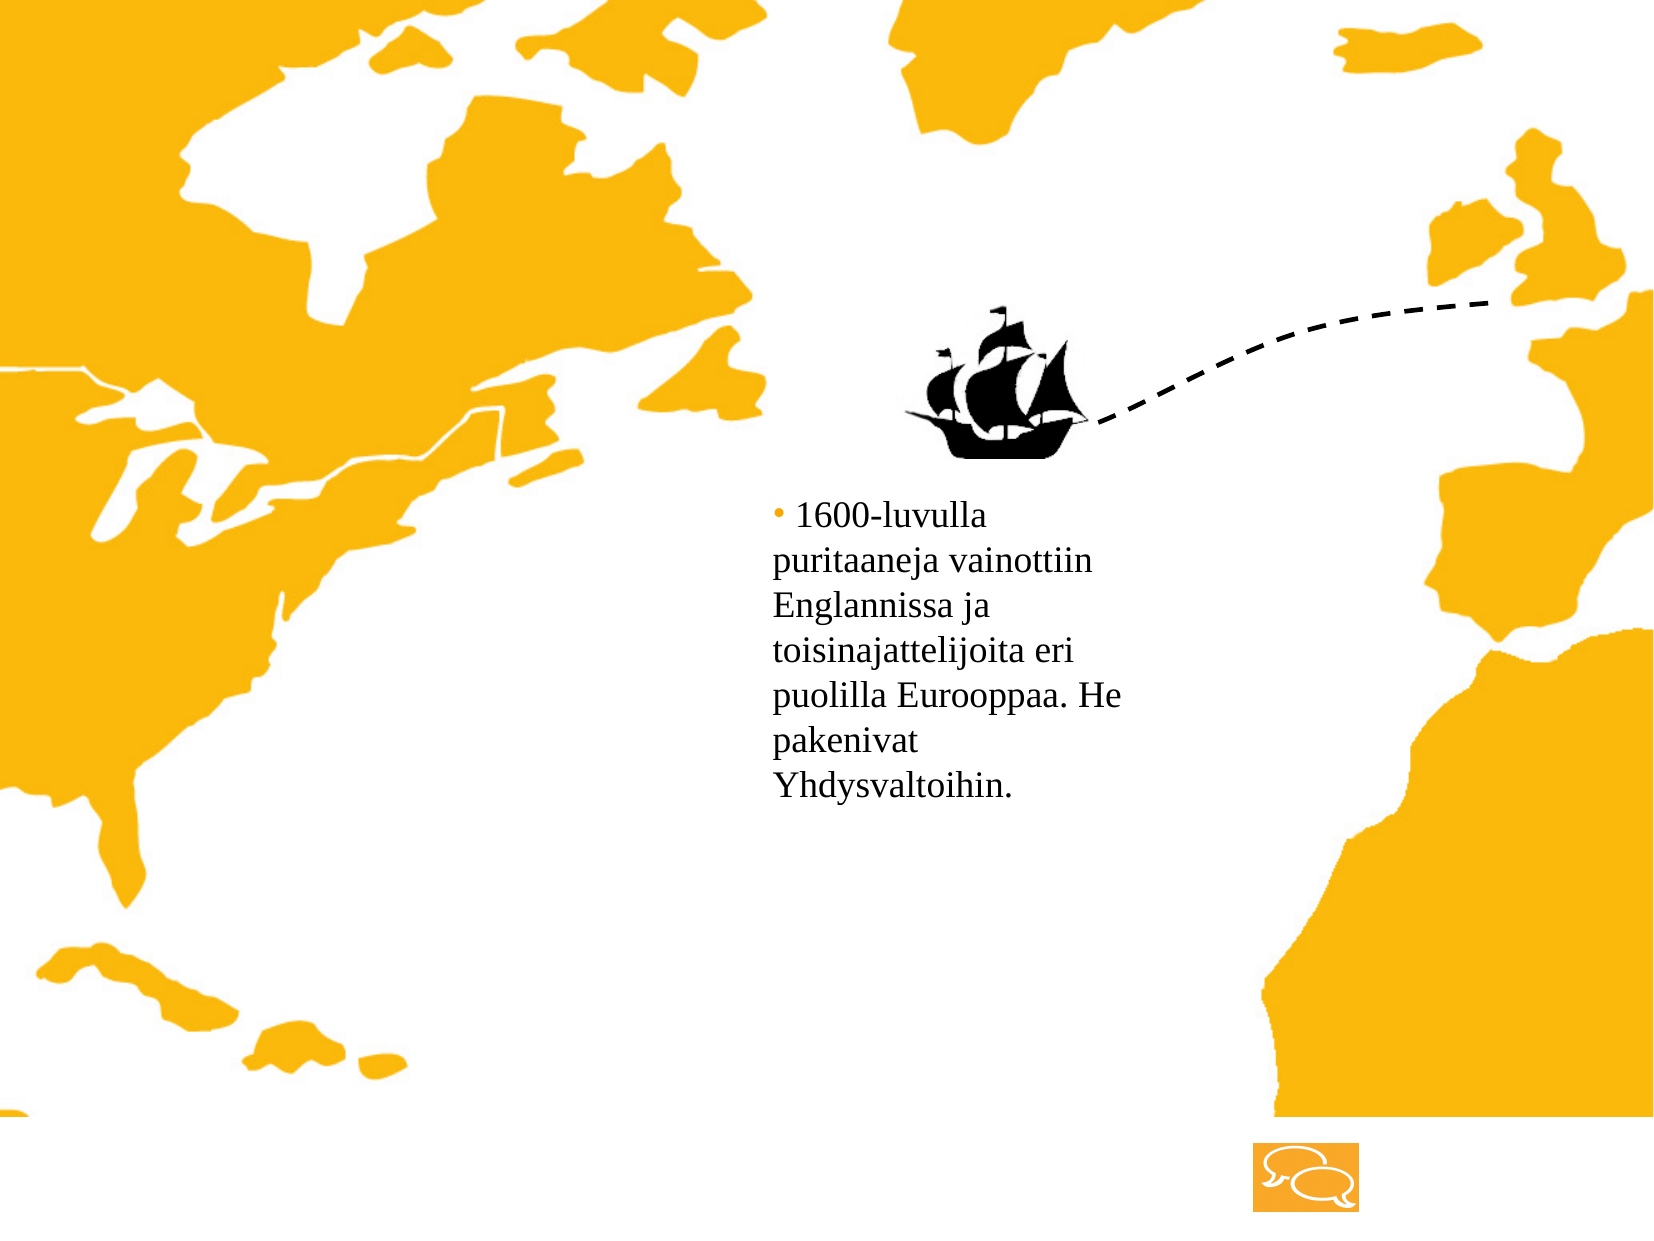

1600-luvulla puritaaneja vainottiin Englannissa ja toisinajattelijoita eri puolilla Eurooppaa. He pakenivat Yhdysvaltoihin.